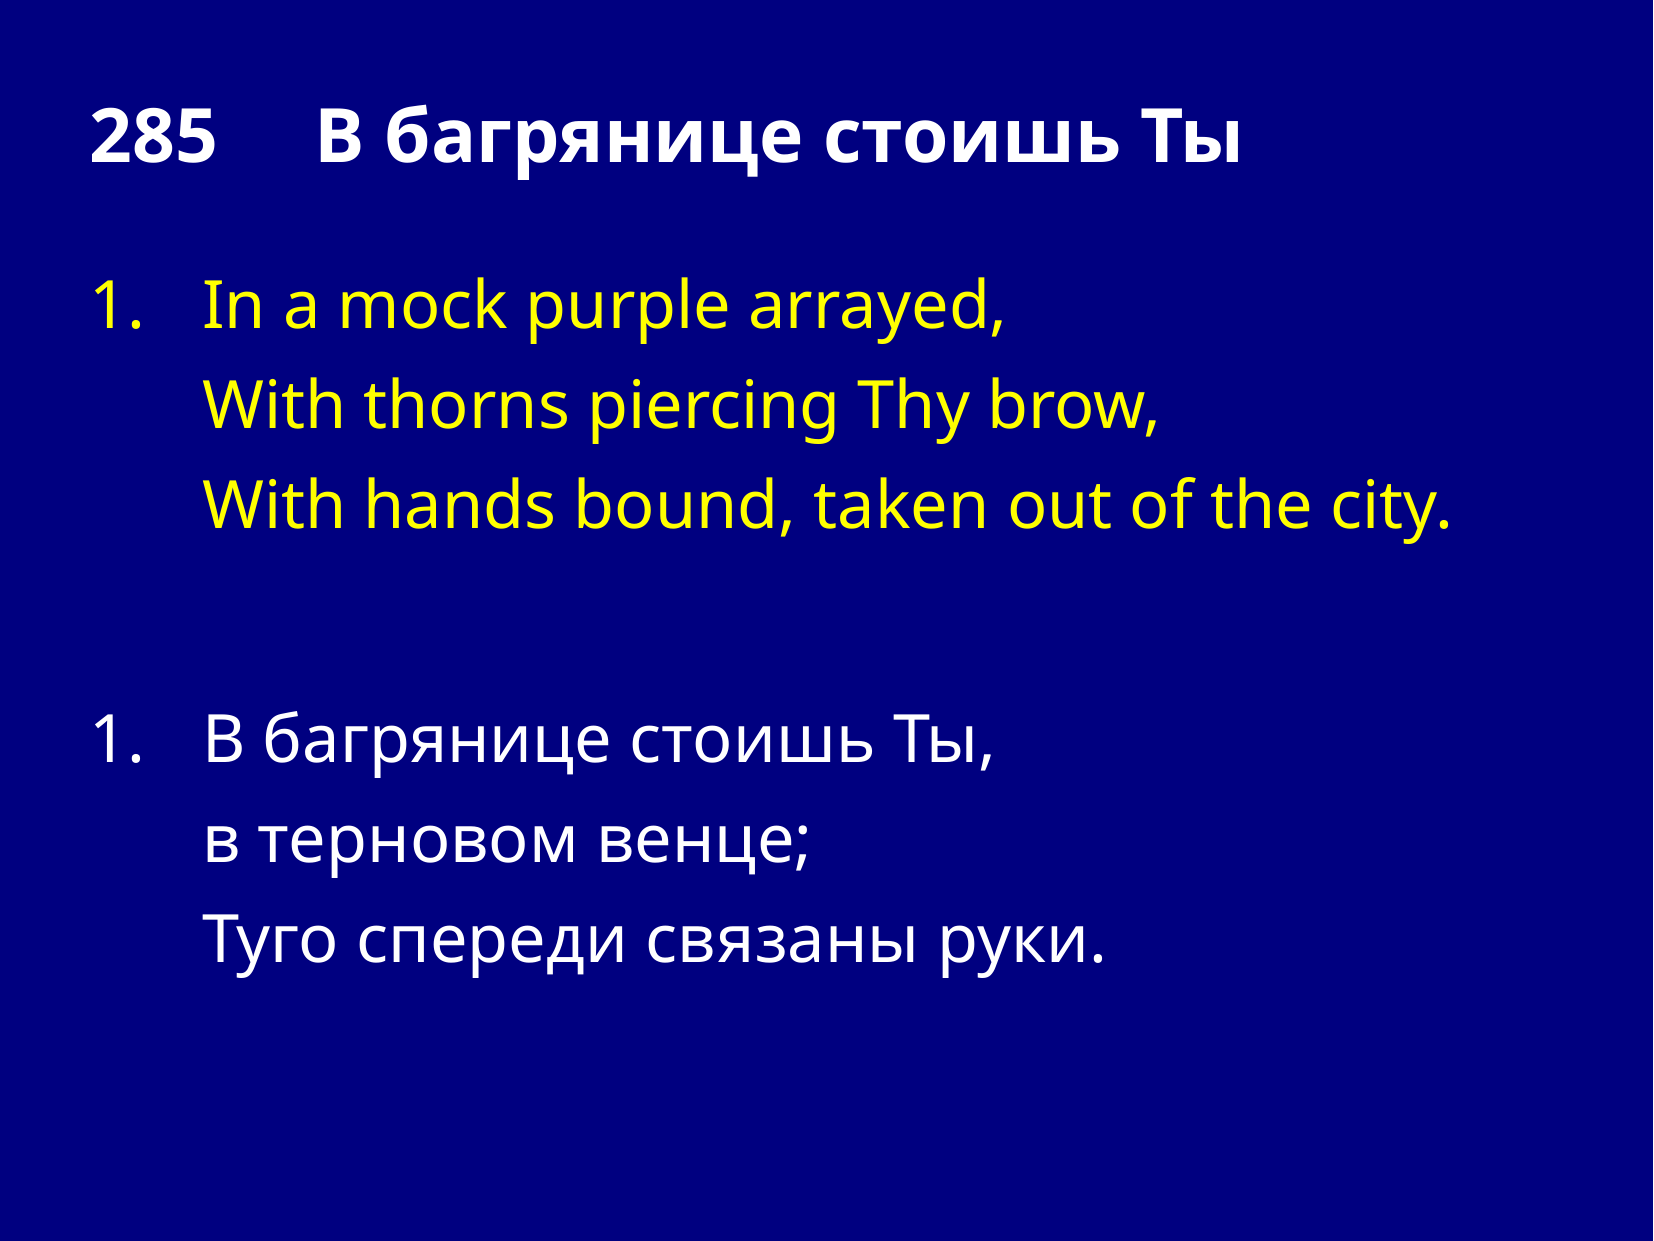

285	В багрянице стоишь Ты
1.	In a mock purple arrayed,
	With thorns piercing Thy brow,
	With hands bound, taken out of the city.
1.	В багрянице стоишь Ты,
	в терновом венцe;
	Туго спереди связаны руки.